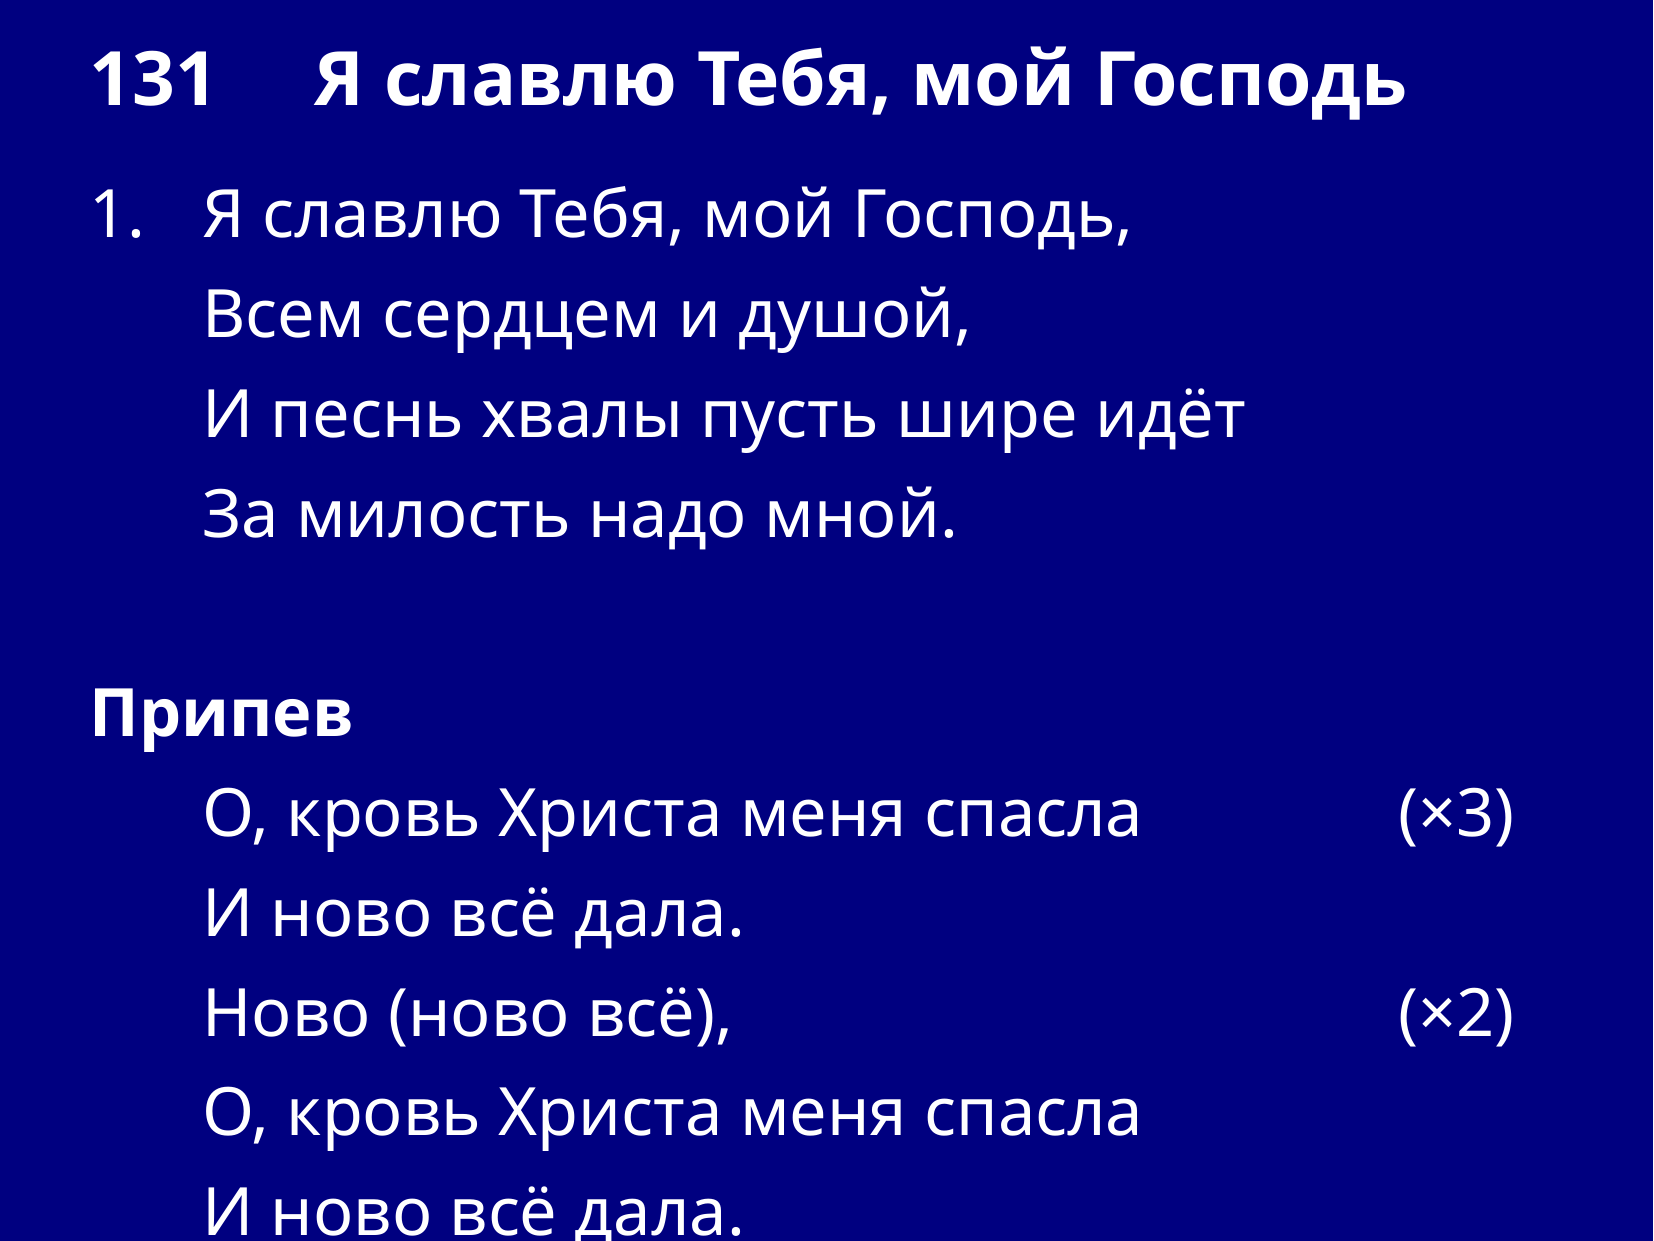

131	Я славлю Тебя, мой Господь
1.	Я славлю Тебя, мой Господь,
	Всем сердцем и душой,
	И песнь хвалы пусть шире идёт
	За милость надо мной.
Припев
	О, кровь Христа меня спасла	(×3)
	И ново всё дала.
	Ново (ново всё),	(×2)
	О, кровь Христа меня спасла
	И ново всё дала.